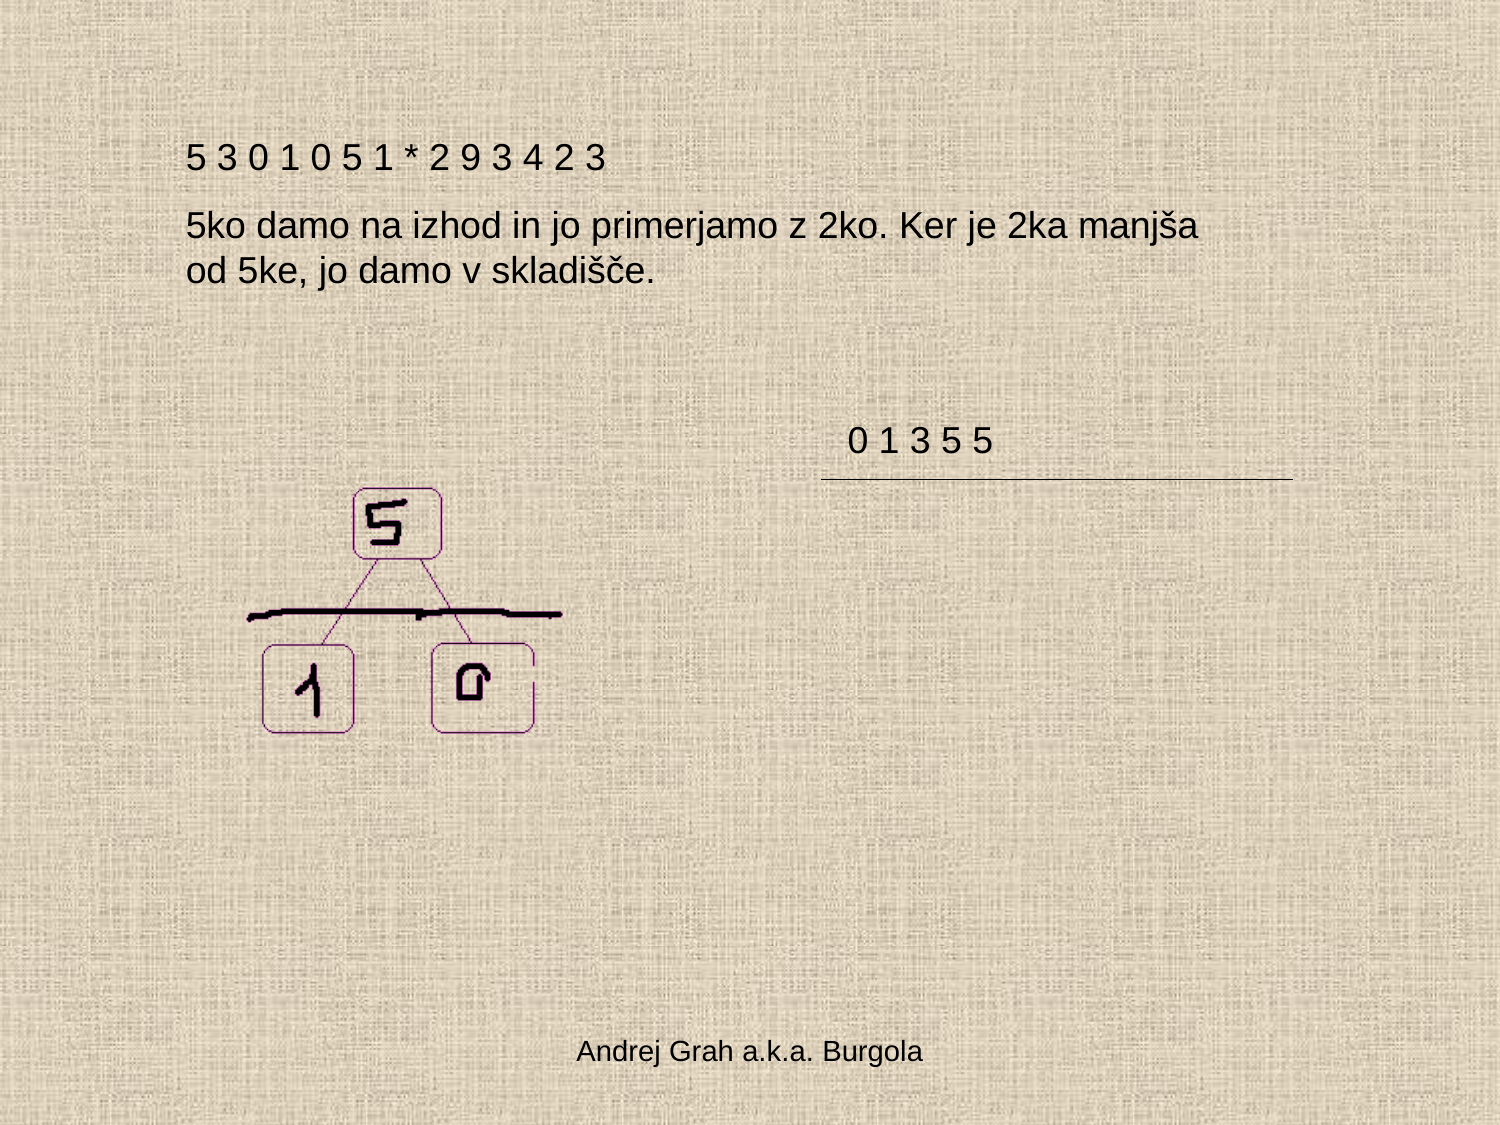

5 3 0 1 0 5 1 * 2 9 3 4 2 3
5ko damo na izhod in jo primerjamo z 2ko. Ker je 2ka manjša od 5ke, jo damo v skladišče.
0 1 3 5 5
Andrej Grah a.k.a. Burgola